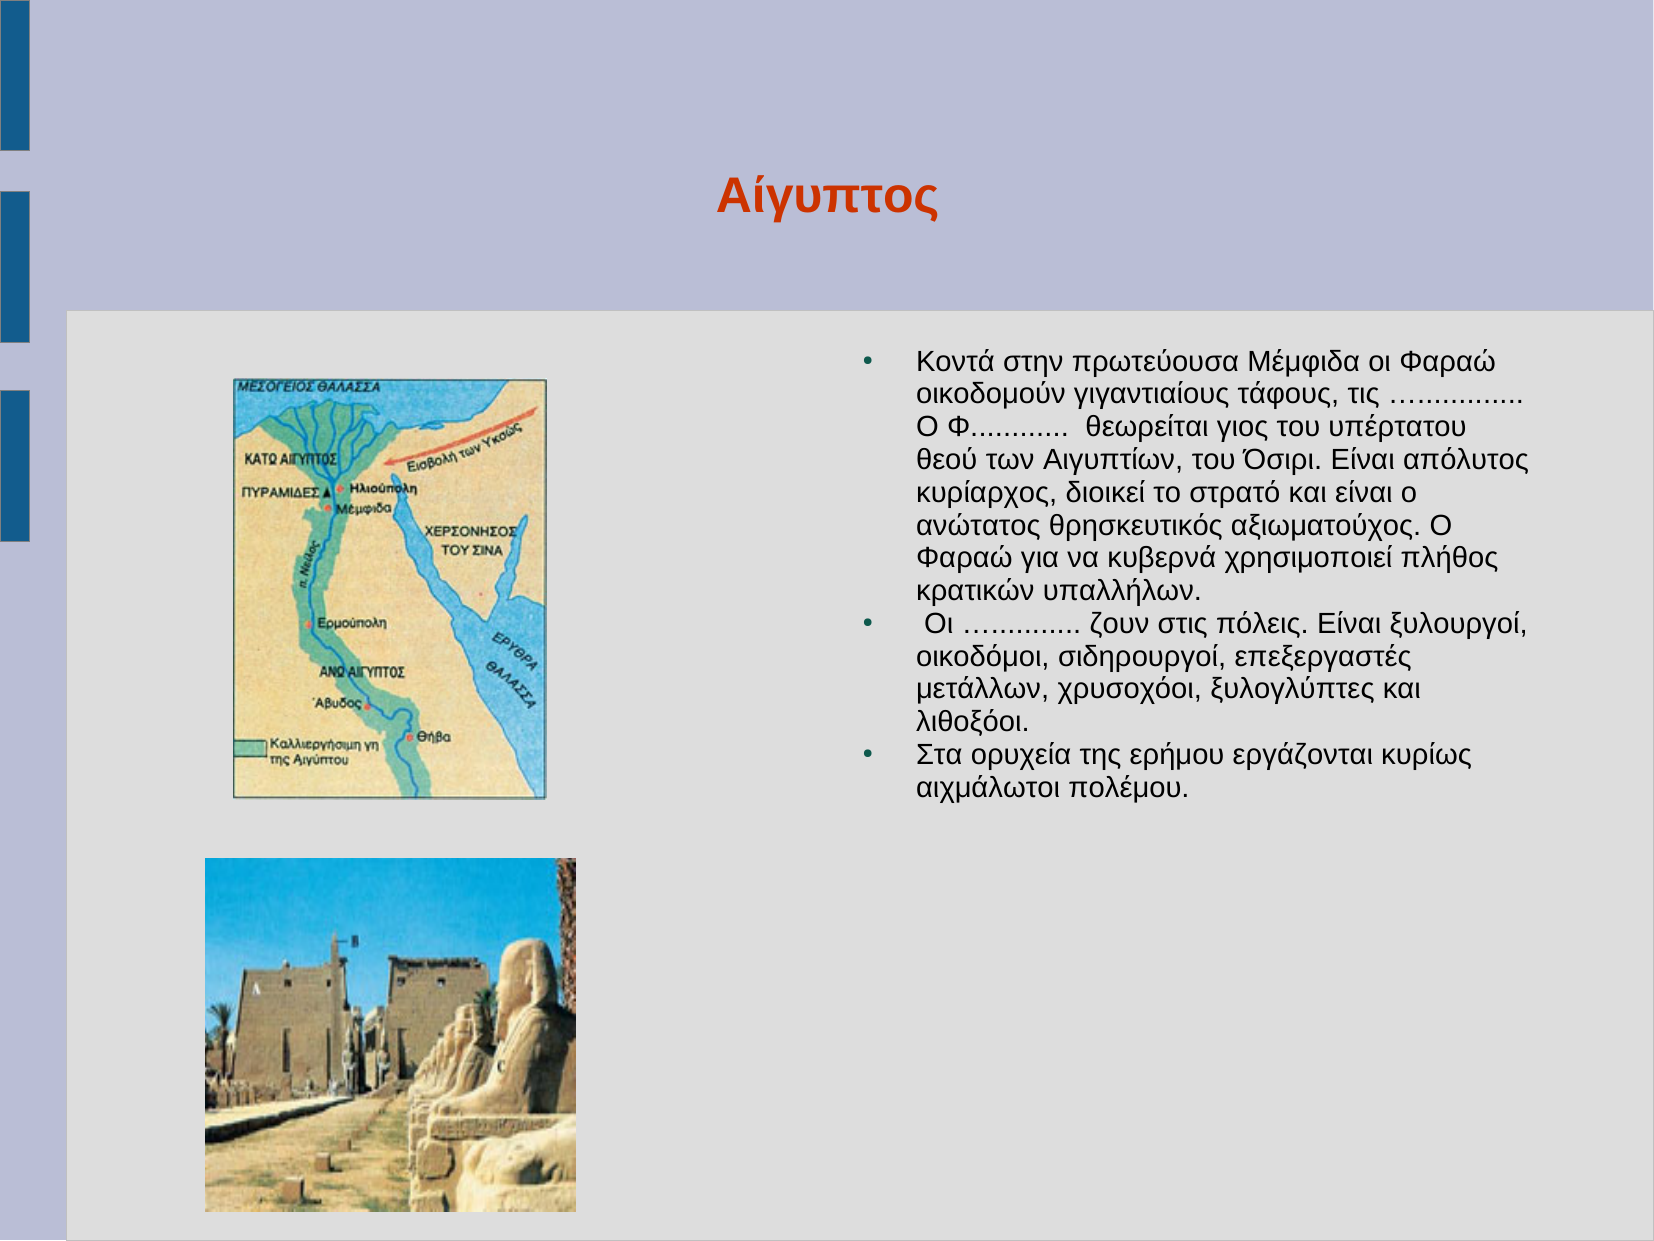

Αίγυπτος
Κοντά στην πρωτεύουσα Μέμφιδα οι Φαραώ οικοδομούν γιγαντιαίους τάφους, τις ….............
Ο Φ............ θεωρείται γιος του υπέρτατου θεού των Αιγυπτίων, του Όσιρι. Είναι απόλυτος κυρίαρχος, διοικεί το στρατό και είναι ο ανώτατος θρησκευτικός αξιωματούχος. Ο Φαραώ για να κυβερνά χρησιμοποιεί πλήθος κρατικών υπαλλήλων.
 Οι …........... ζουν στις πόλεις. Είναι ξυλουργοί, οικοδόμοι, σιδηρουργοί, επεξεργαστές μετάλλων, χρυσοχόοι, ξυλογλύπτες και λιθοξόοι.
Στα ορυχεία της ερήμου εργάζονται κυρίως αιχμάλωτοι πολέμου.
#